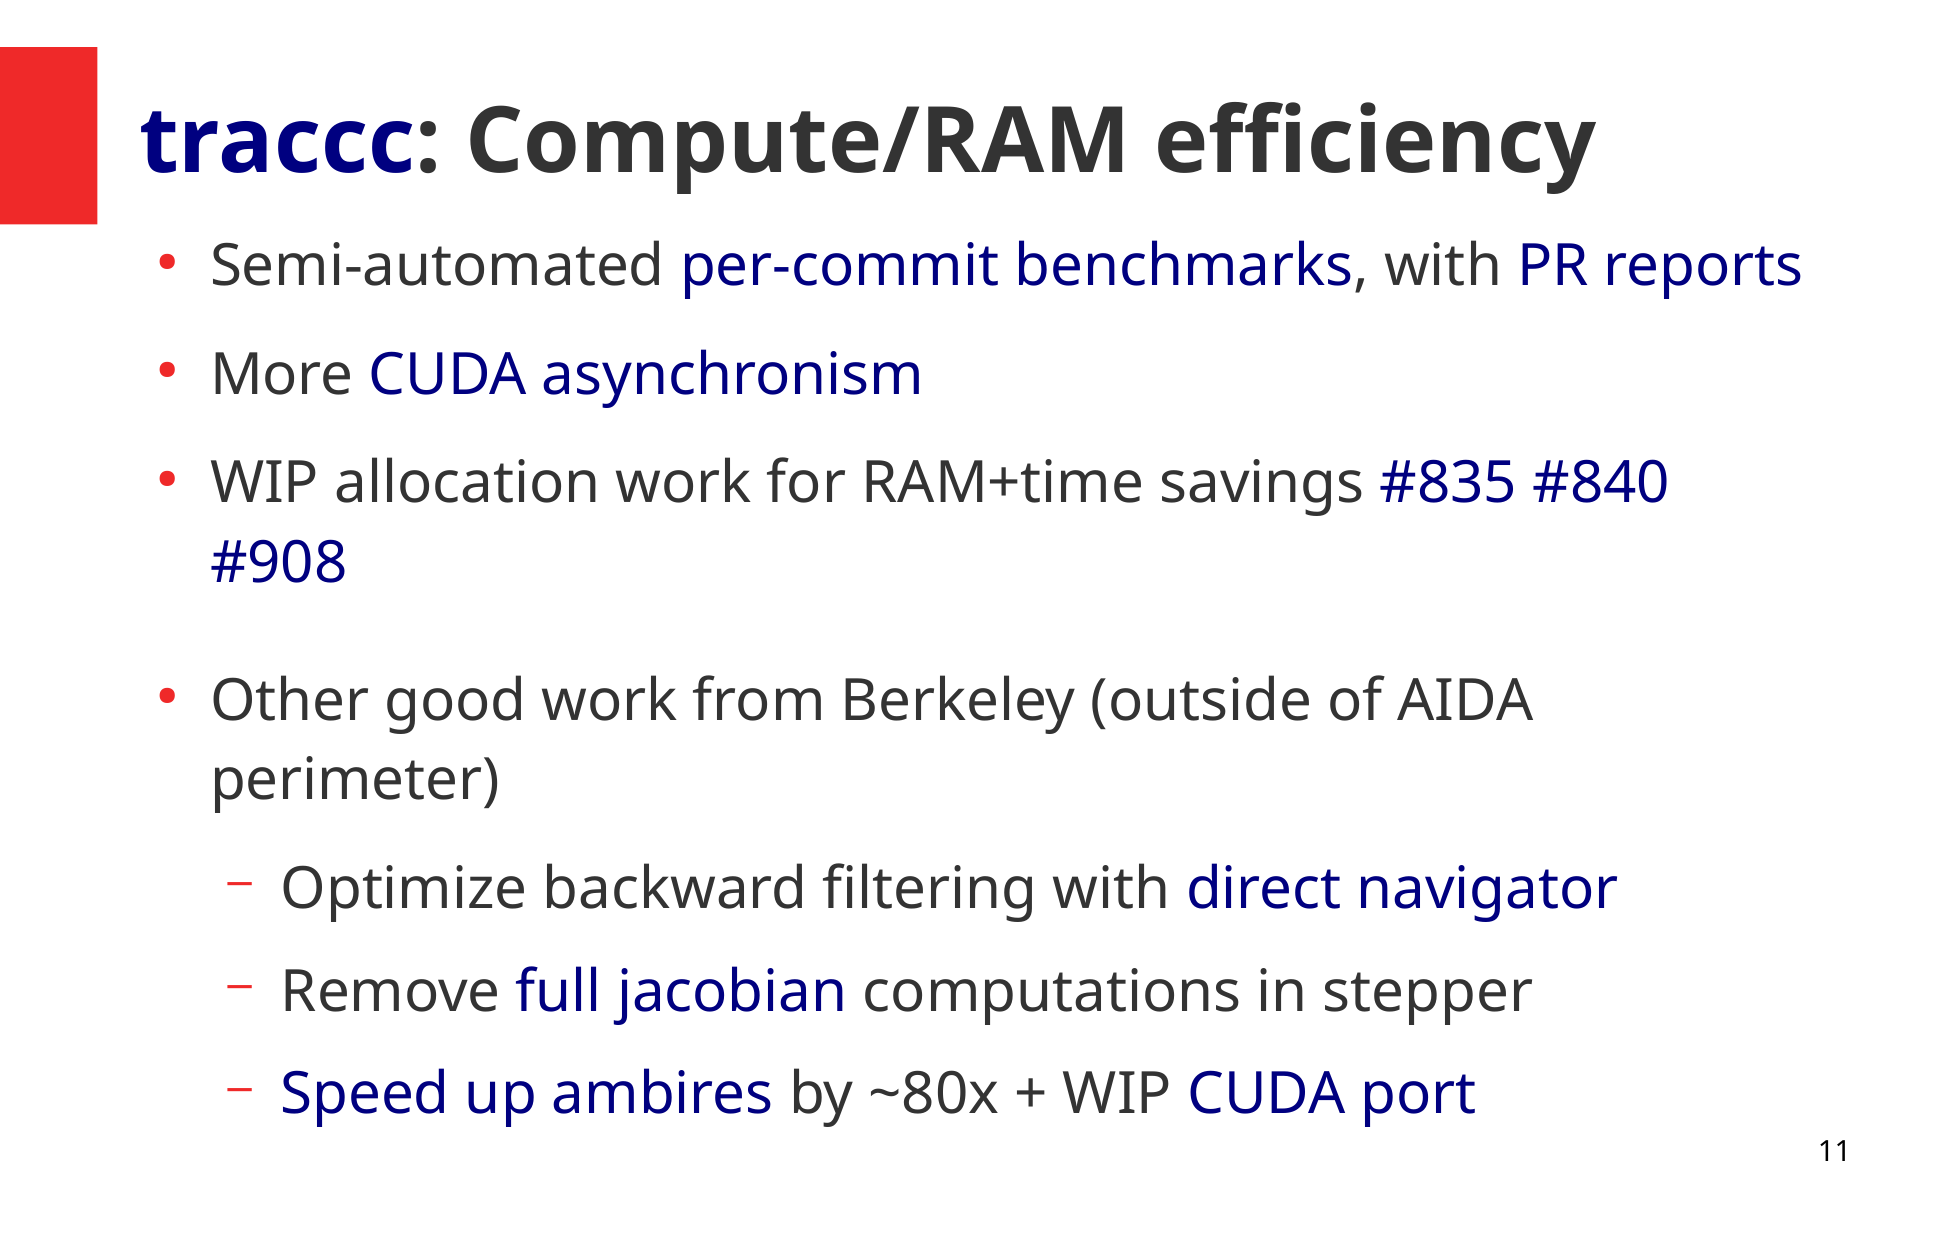

# traccc: Compute/RAM efficiency
Semi-automated per-commit benchmarks, with PR reports
More CUDA asynchronism
WIP allocation work for RAM+time savings #835 #840 #908
Other good work from Berkeley (outside of AIDA perimeter)
Optimize backward filtering with direct navigator
Remove full jacobian computations in stepper
Speed up ambires by ~80x + WIP CUDA port
11